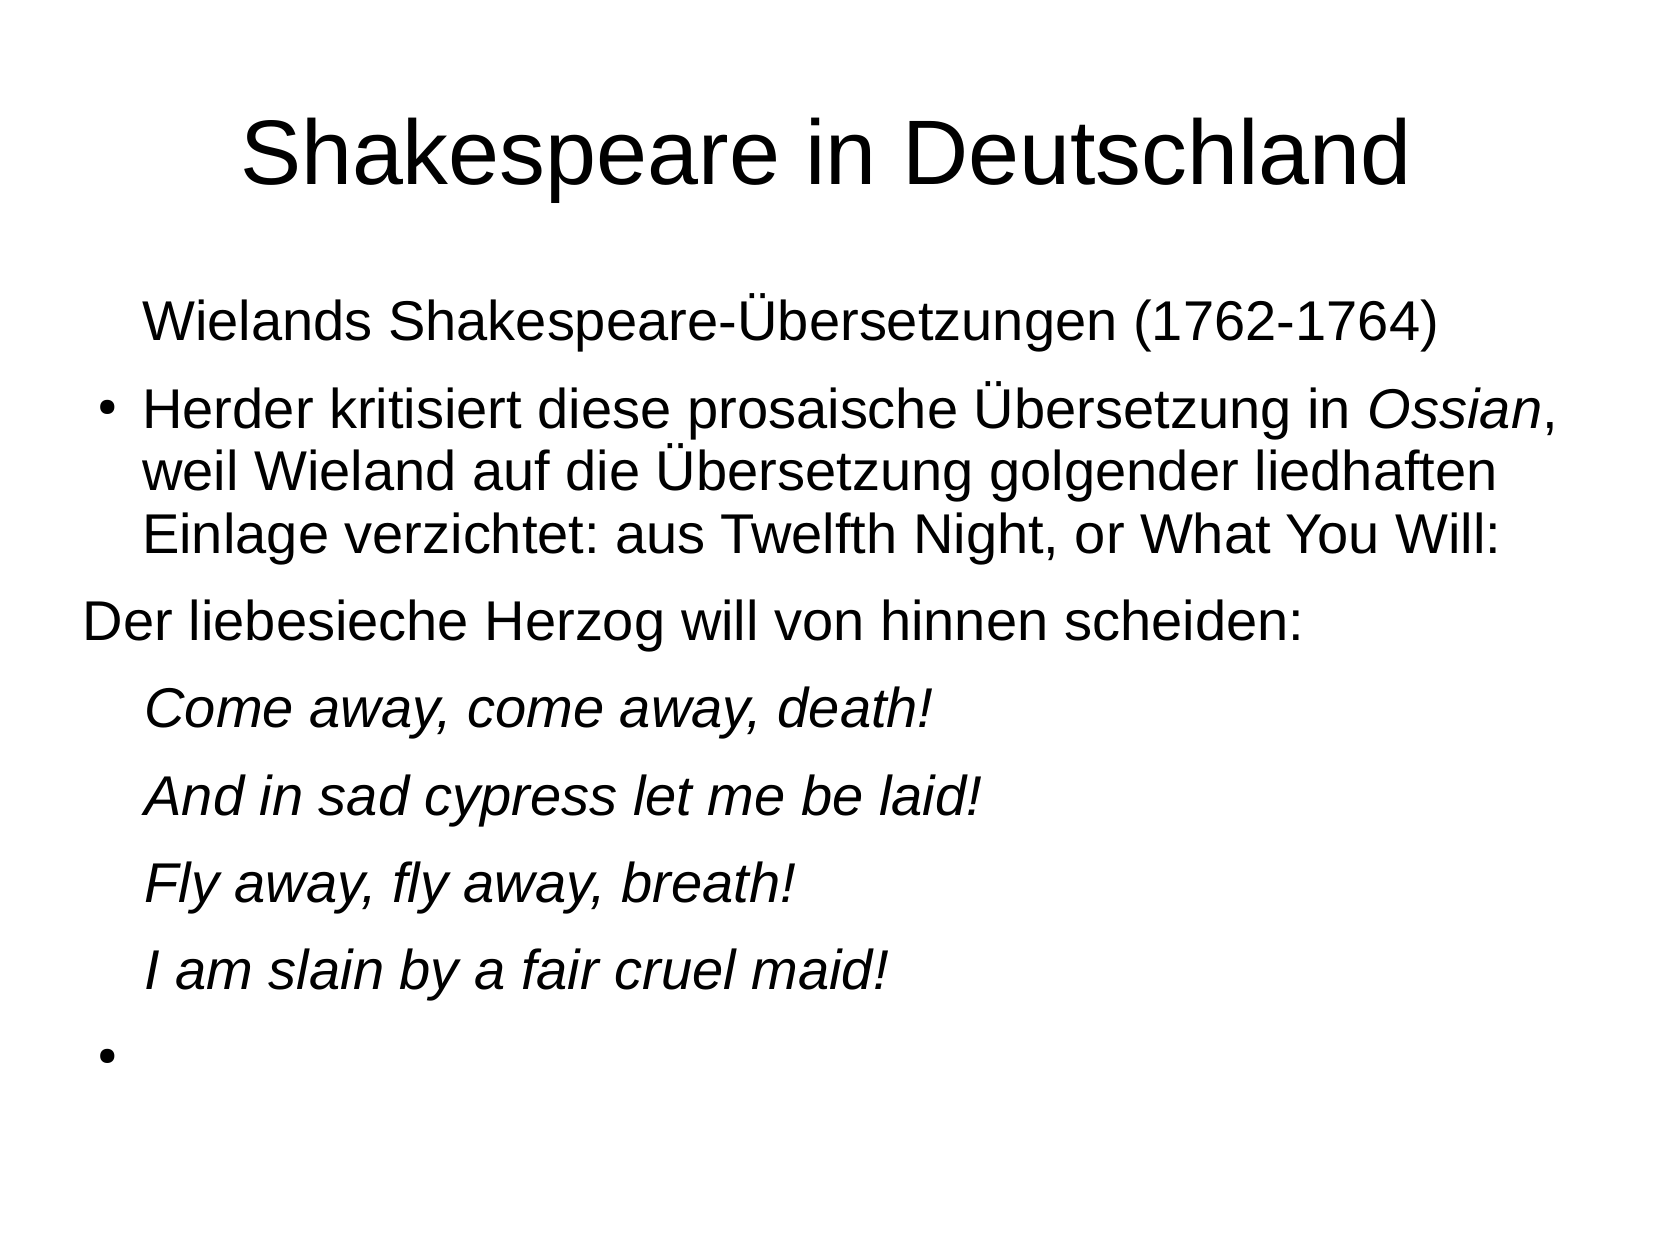

# Shakespeare in Deutschland
Wielands Shakespeare-Übersetzungen (1762-1764)
Herder kritisiert diese prosaische Übersetzung in Ossian, weil Wieland auf die Übersetzung golgender liedhaften Einlage verzichtet: aus Twelfth Night, or What You Will:
Der liebesieche Herzog will von hinnen scheiden:
 Come away, come away, death!
 And in sad cypress let me be laid!
 Fly away, fly away, breath!
 I am slain by a fair cruel maid!